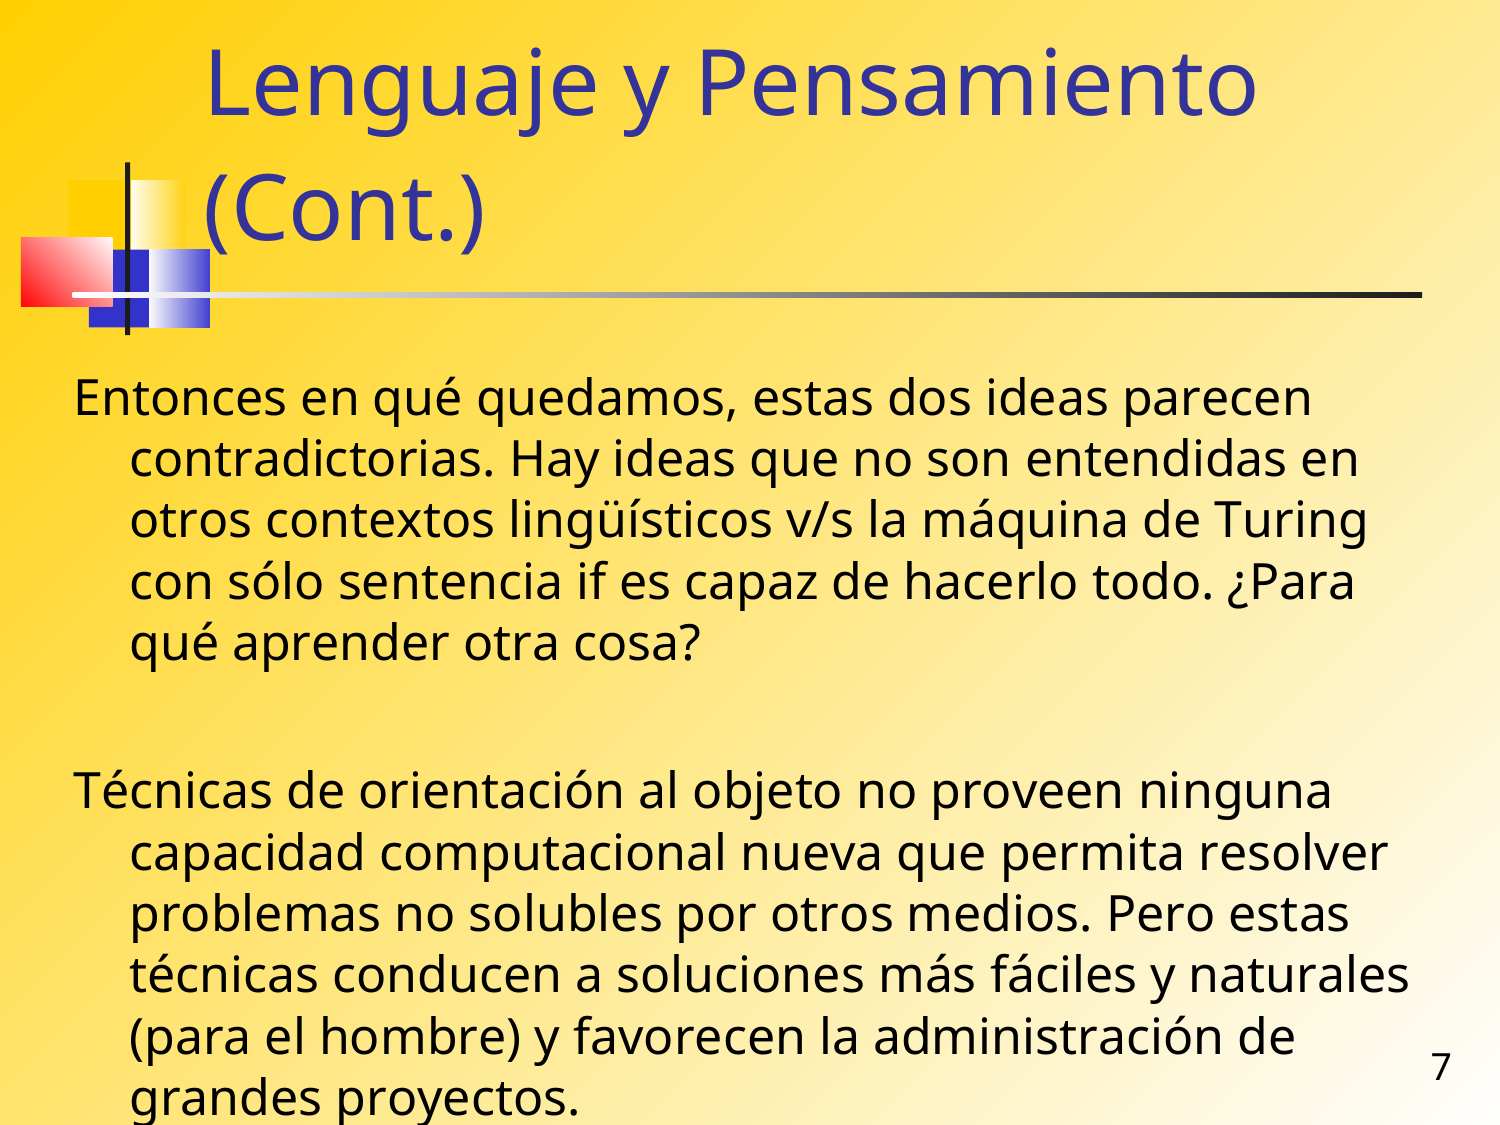

# Lenguaje y Pensamiento (Cont.)
Entonces en qué quedamos, estas dos ideas parecen contradictorias. Hay ideas que no son entendidas en otros contextos lingüísticos v/s la máquina de Turing con sólo sentencia if es capaz de hacerlo todo. ¿Para qué aprender otra cosa?
Técnicas de orientación al objeto no proveen ninguna capacidad computacional nueva que permita resolver problemas no solubles por otros medios. Pero estas técnicas conducen a soluciones más fáciles y naturales (para el hombre) y favorecen la administración de grandes proyectos.
7